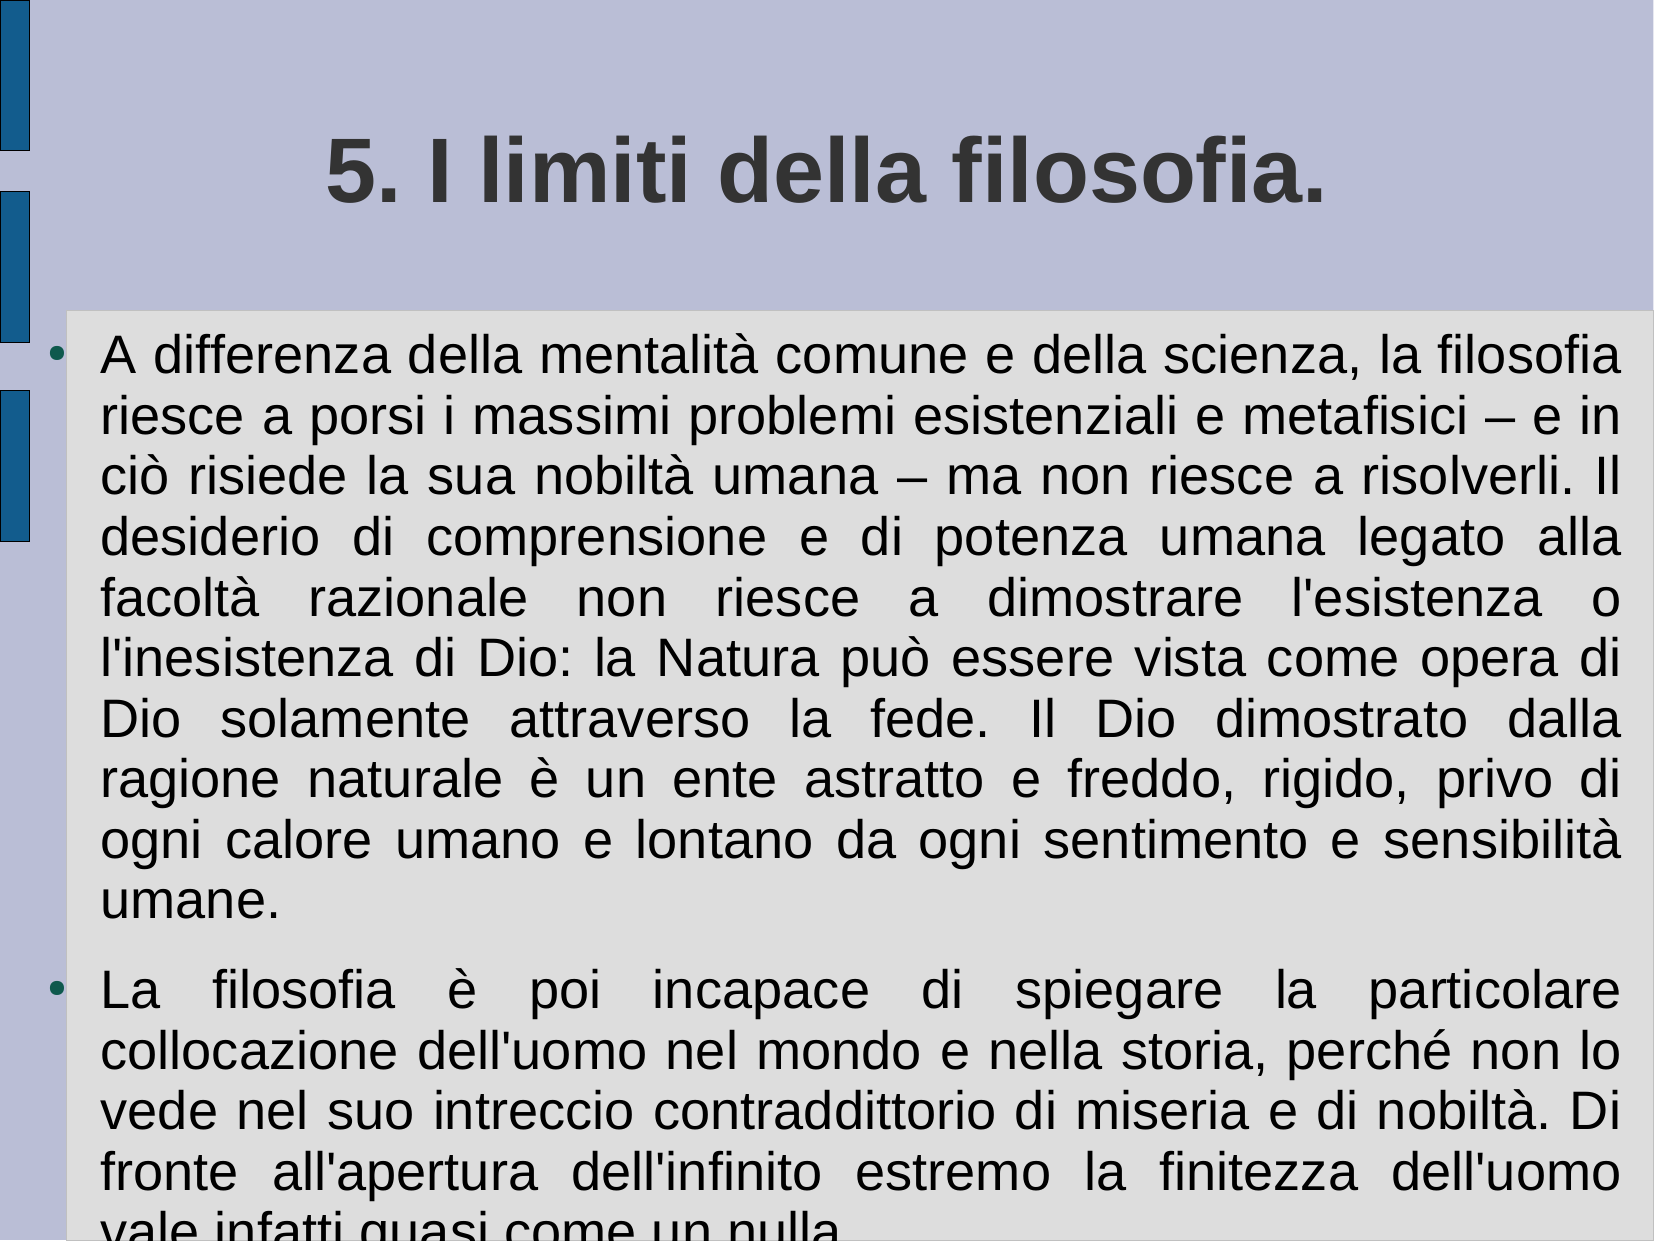

# 5. I limiti della filosofia.
A differenza della mentalità comune e della scienza, la filosofia riesce a porsi i massimi problemi esistenziali e metafisici – e in ciò risiede la sua nobiltà umana – ma non riesce a risolverli. Il desiderio di comprensione e di potenza umana legato alla facoltà razionale non riesce a dimostrare l'esistenza o l'inesistenza di Dio: la Natura può essere vista come opera di Dio solamente attraverso la fede. Il Dio dimostrato dalla ragione naturale è un ente astratto e freddo, rigido, privo di ogni calore umano e lontano da ogni sentimento e sensibilità umane.
La filosofia è poi incapace di spiegare la particolare collocazione dell'uomo nel mondo e nella storia, perché non lo vede nel suo intreccio contraddittorio di miseria e di nobiltà. Di fronte all'apertura dell'infinito estremo la finitezza dell'uomo vale infatti quasi come un nulla.